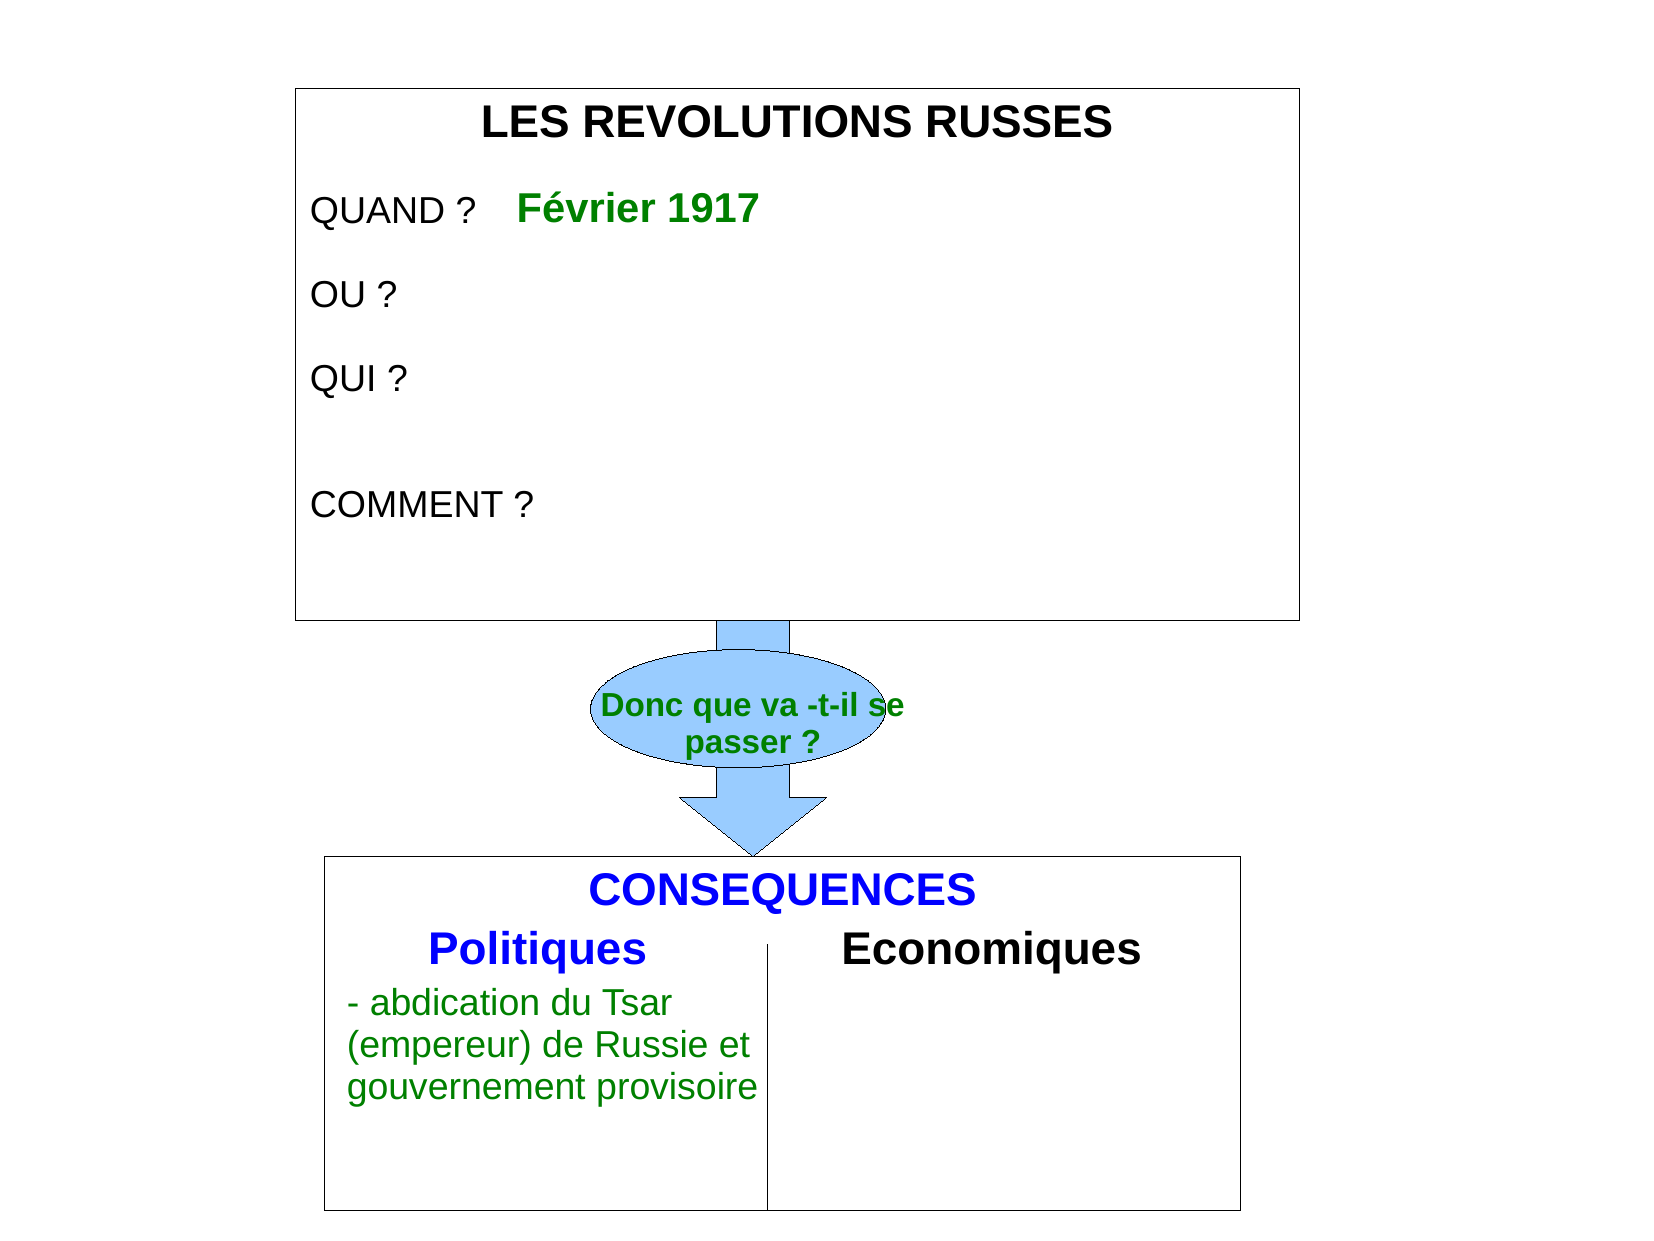

LES REVOLUTIONS RUSSES
QUAND ?
OU ?
QUI ?
COMMENT ?
Février 1917
Donc que va -t-il se passer ?
CONSEQUENCES
Politiques
Economiques
- abdication du Tsar (empereur) de Russie et gouvernement provisoire